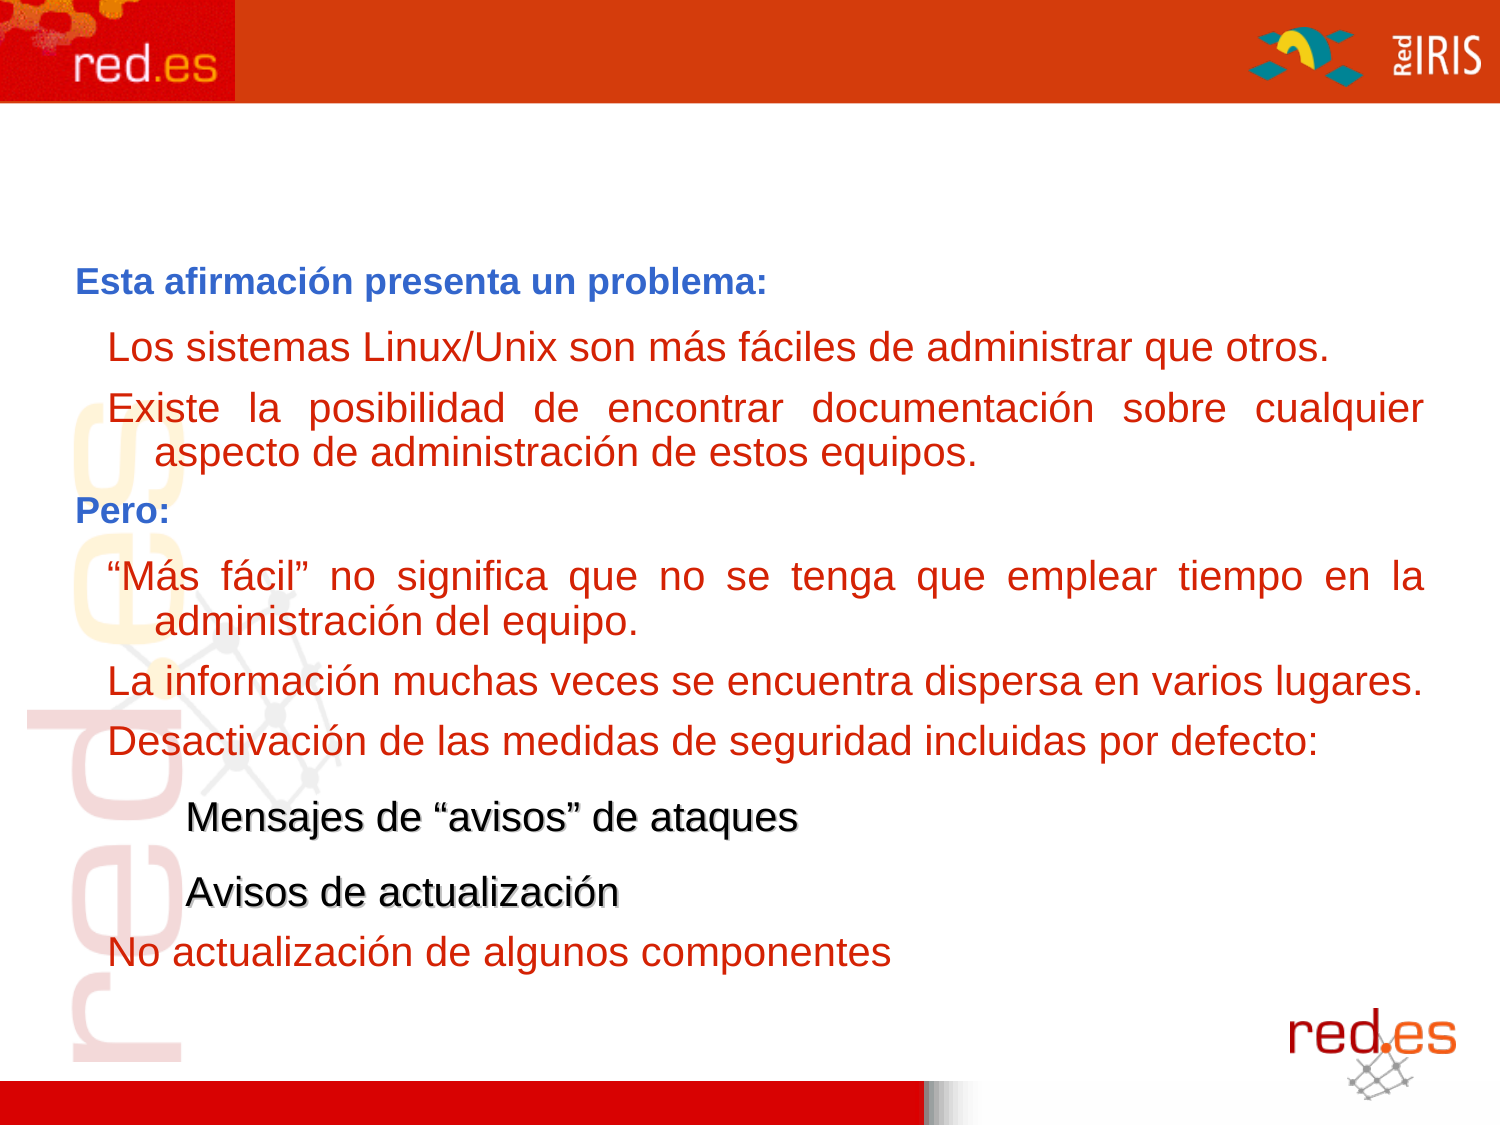

#
Esta afirmación presenta un problema:
Los sistemas Linux/Unix son más fáciles de administrar que otros.
Existe la posibilidad de encontrar documentación sobre cualquier aspecto de administración de estos equipos.
Pero:
“Más fácil” no significa que no se tenga que emplear tiempo en la administración del equipo.
La información muchas veces se encuentra dispersa en varios lugares.
Desactivación de las medidas de seguridad incluidas por defecto:
Mensajes de “avisos” de ataques
Avisos de actualización
No actualización de algunos componentes